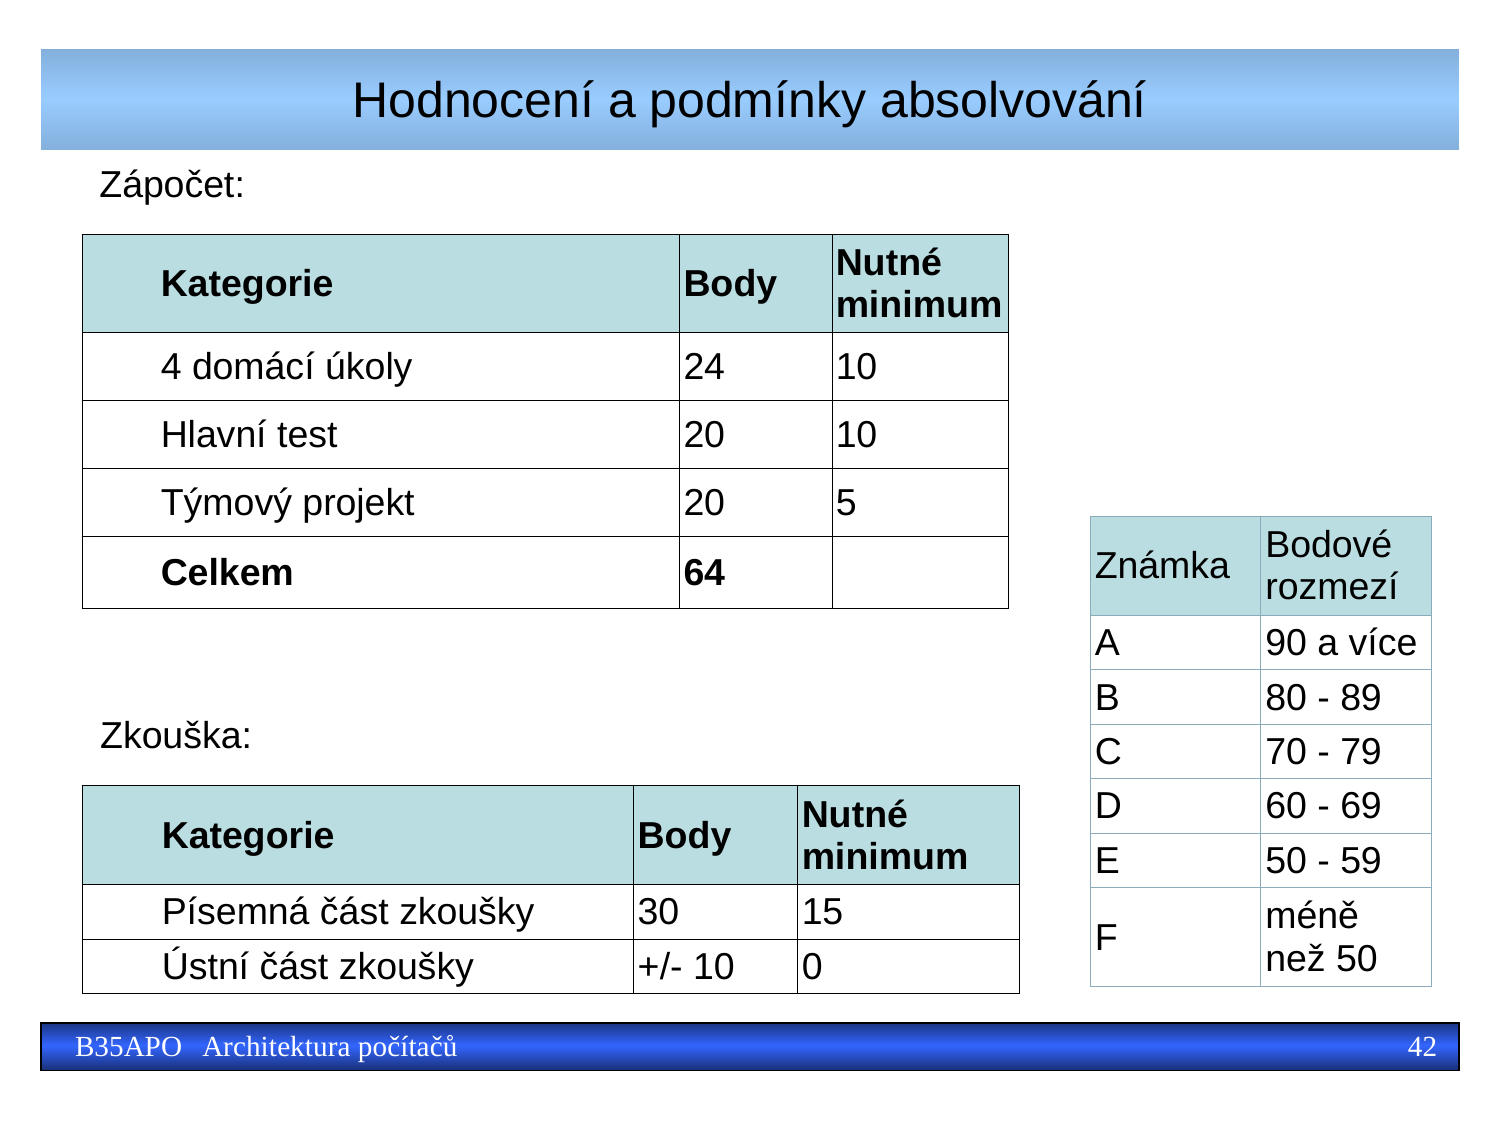

# Hodnocení a podmínky absolvování
Zápočet:
| Kategorie | Body | Nutné  minimum |
| --- | --- | --- |
| 4 domácí úkoly | 24 | 10 |
| Hlavní test | 20 | 10 |
| Týmový projekt | 20 | 5 |
| Celkem | 64 | |
| Známka | Bodové  rozmezí |
| --- | --- |
| A | 90 a více |
| B | 80 - 89 |
| C | 70 - 79 |
| D | 60 - 69 |
| E | 50 - 59 |
| F | méně než 50 |
Zkouška:
| Kategorie | Body | Nutné  minimum |
| --- | --- | --- |
| Písemná část zkoušky | 30 | 15 |
| Ústní část zkoušky | +/- 10 | 0 |
B35APO Architektura počítačů
42